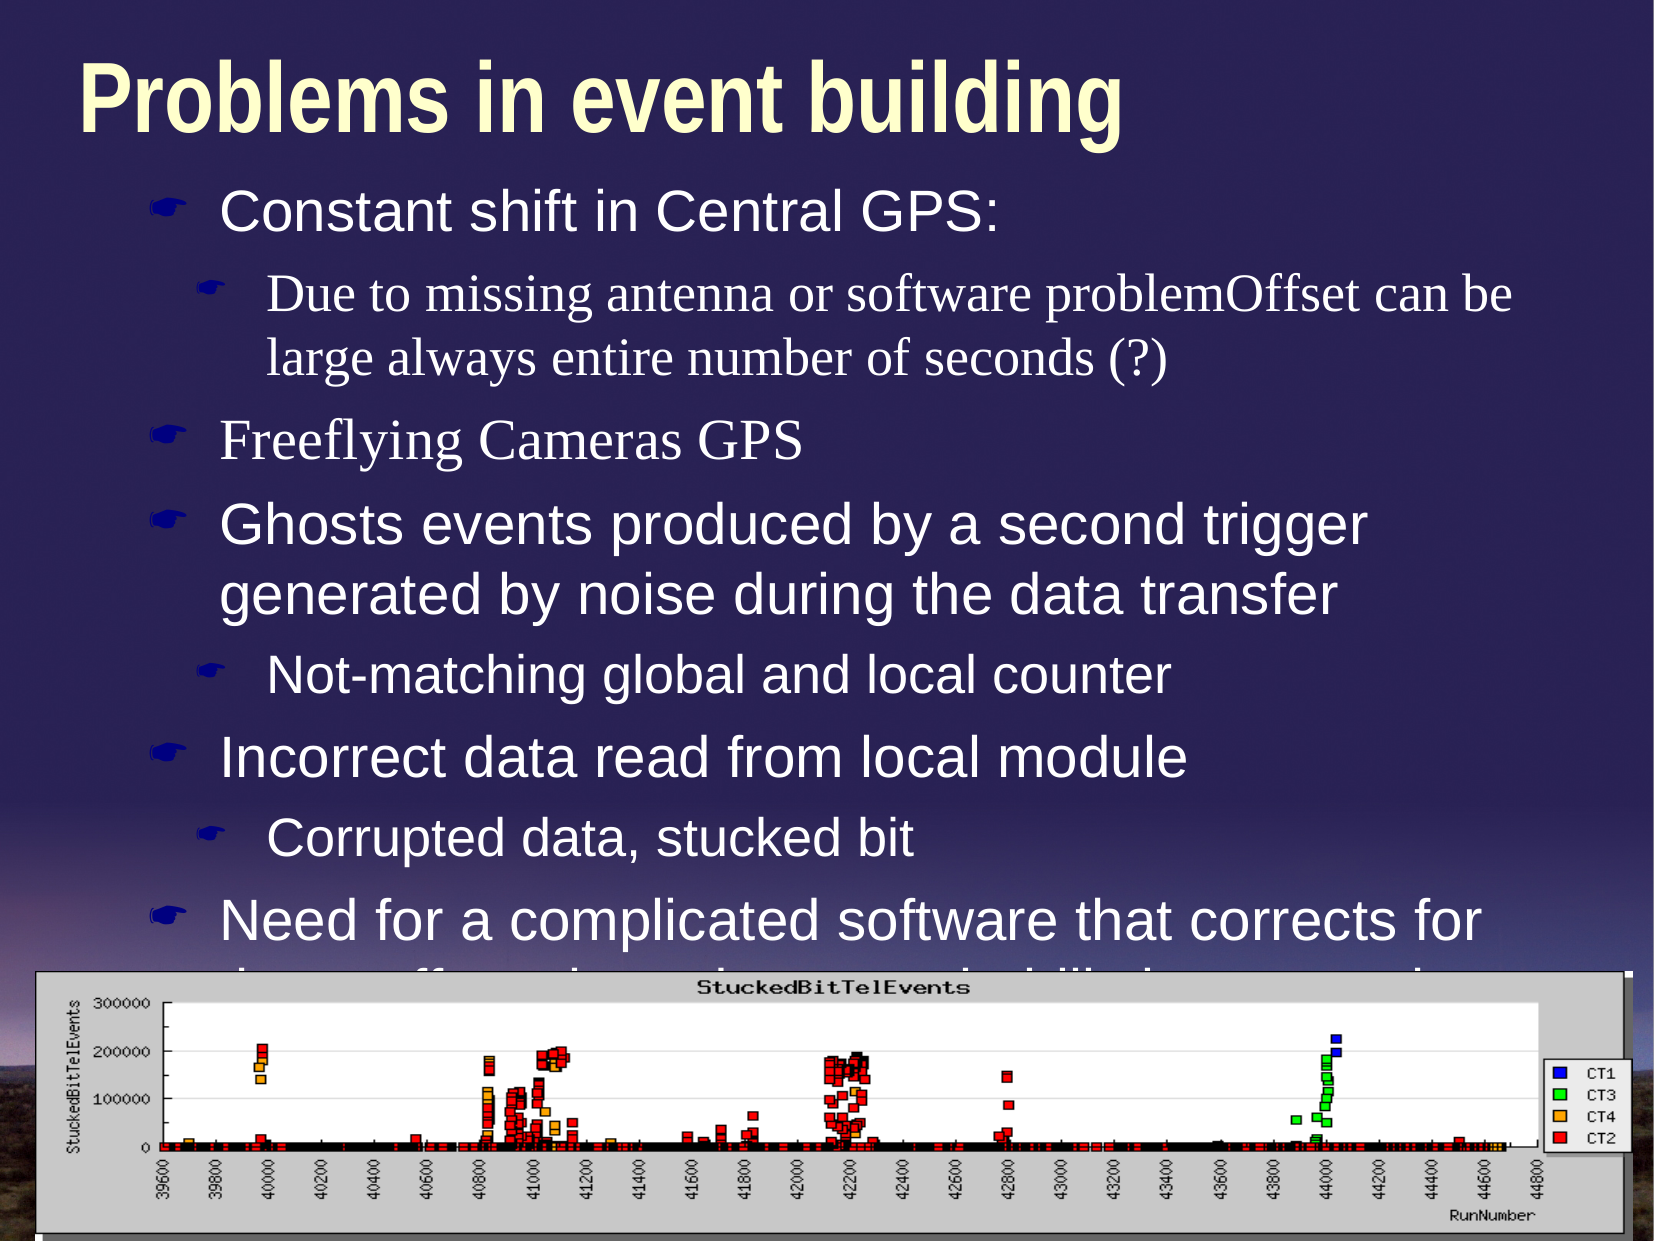

# Problems in event building
Constant shift in Central GPS:
Due to missing antenna or software problemOffset can be large always entire number of seconds (?)
Freeflying Cameras GPS
Ghosts events produced by a second trigger generated by noise during the data transfer
Not-matching global and local counter
Incorrect data read from local module
Corrupted data, stucked bit
Need for a complicated software that corrects for these effects based on a probabilistic approach (redonduncy)